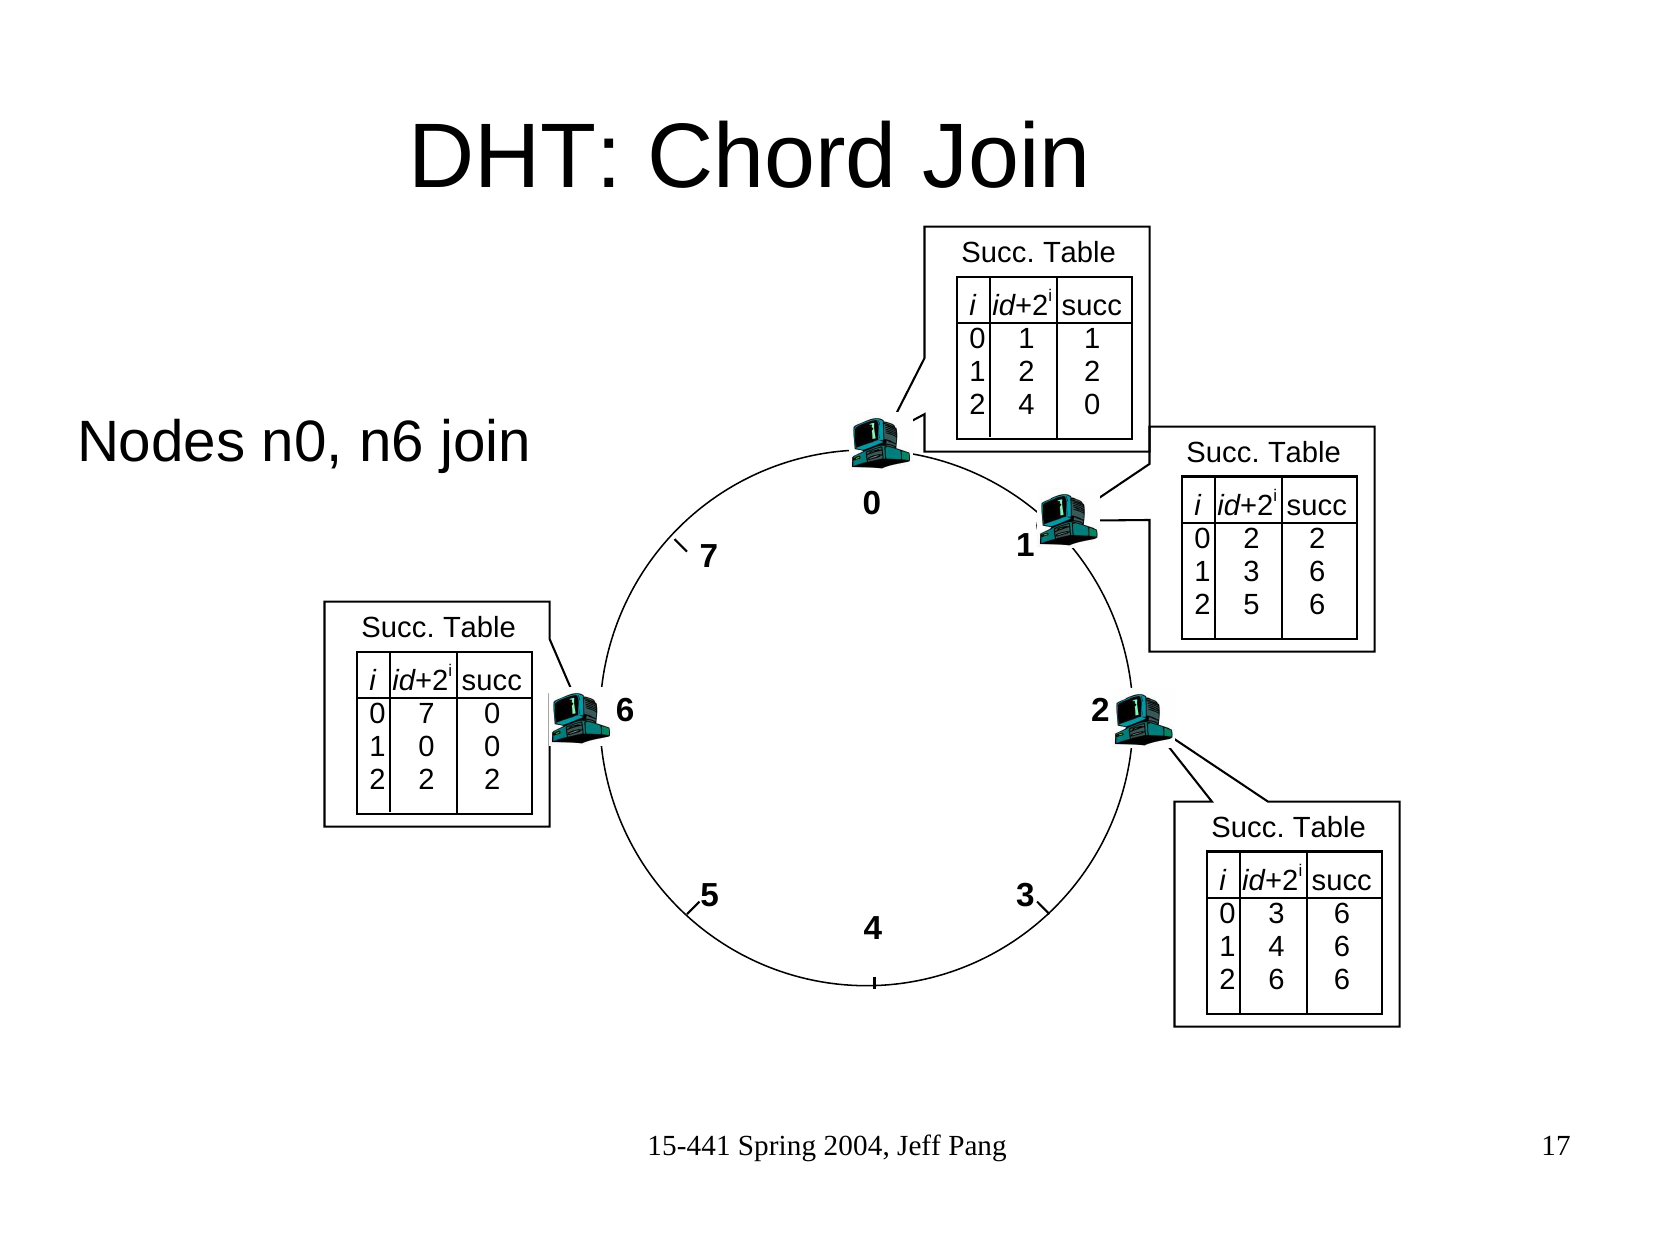

# DHT: Chord Join
Succ. Table
i id+2i succ
0 1 1
1 2 2
2 4 0
Nodes n0, n6 join
Succ. Table
0
i id+2i succ
0 2 2
1 3 6
2 5 6
1
7
Succ. Table
i id+2i succ
0 7 0
1 0 0
2 2 2
6
2
Succ. Table
i id+2i succ
0 3 6
1 4 6
2 6 6
5
3
4
15-441 Spring 2004, Jeff Pang
17